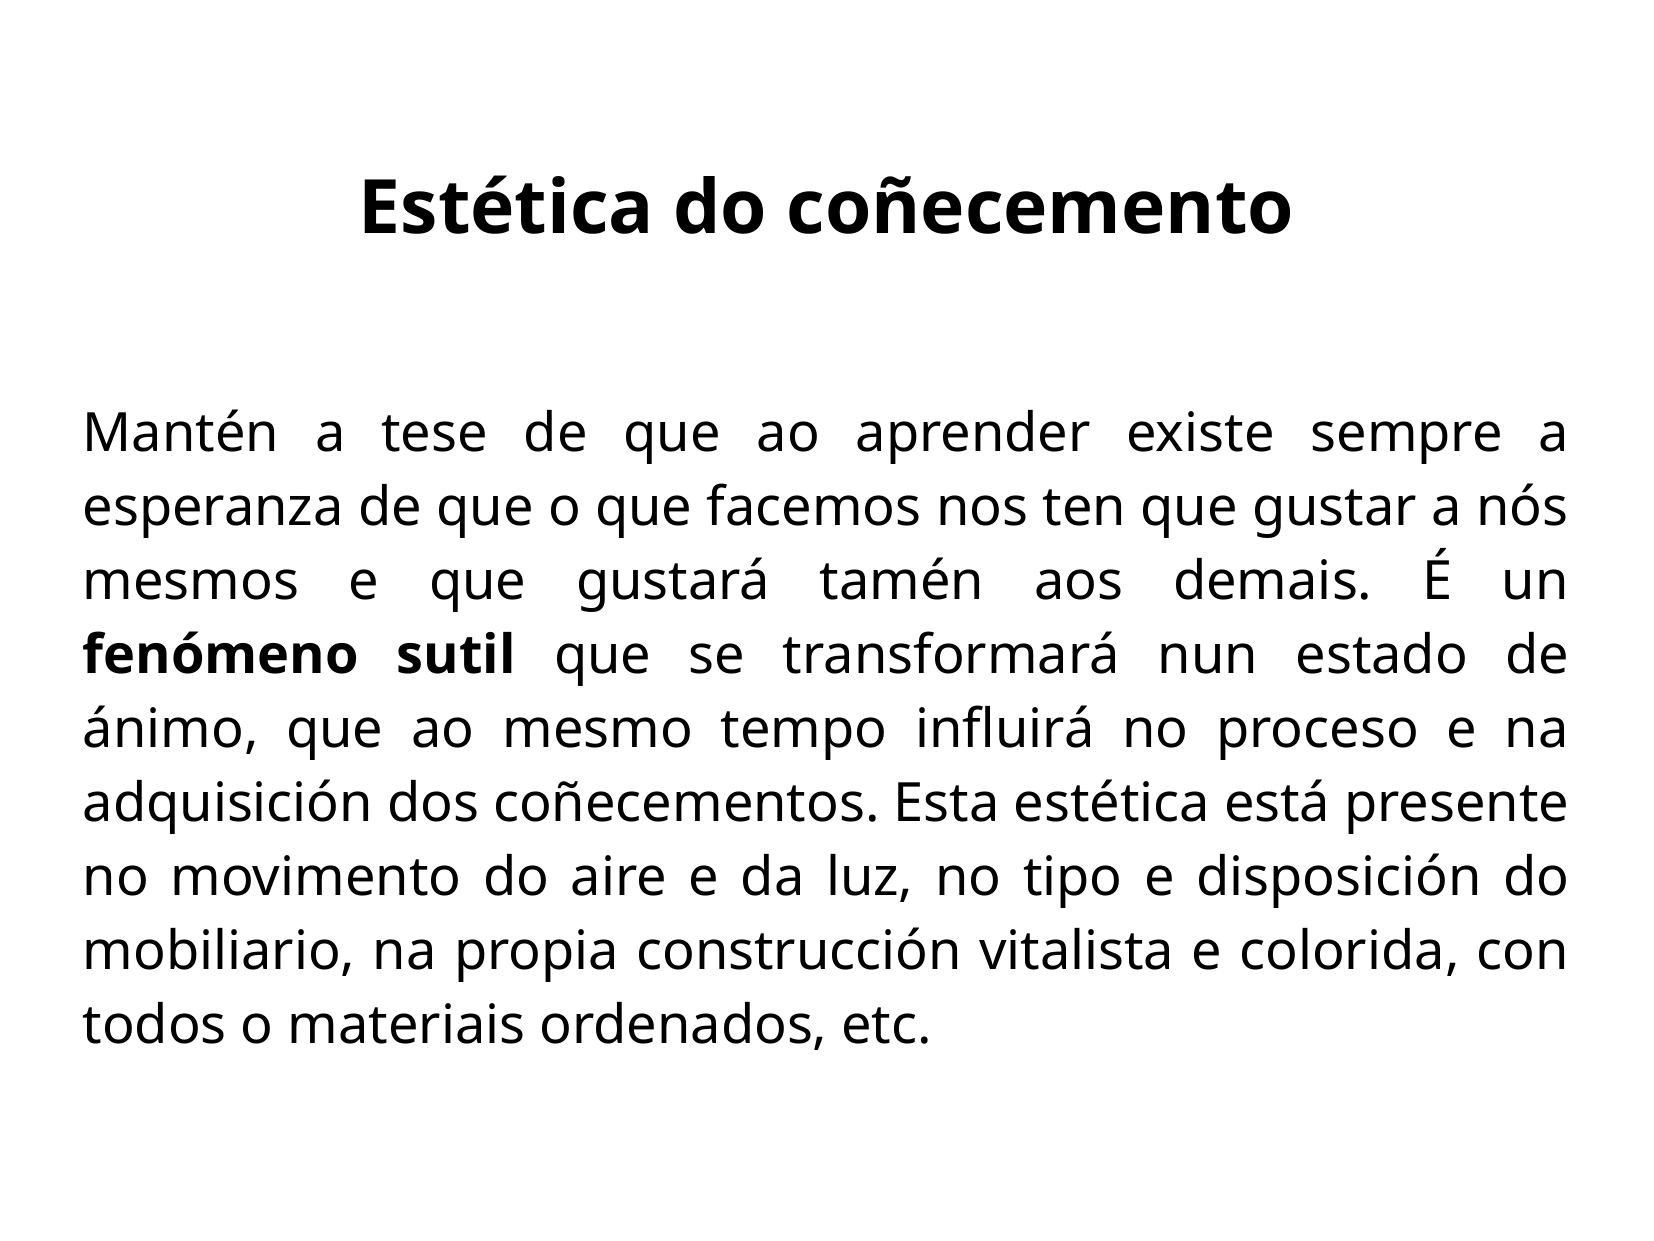

# Estética do coñecemento
Mantén a tese de que ao aprender existe sempre a esperanza de que o que facemos nos ten que gustar a nós mesmos e que gustará tamén aos demais. É un fenómeno sutil que se transformará nun estado de ánimo, que ao mesmo tempo influirá no proceso e na adquisición dos coñecementos. Esta estética está presente no movimento do aire e da luz, no tipo e disposición do mobiliario, na propia construcción vitalista e colorida, con todos o materiais ordenados, etc.